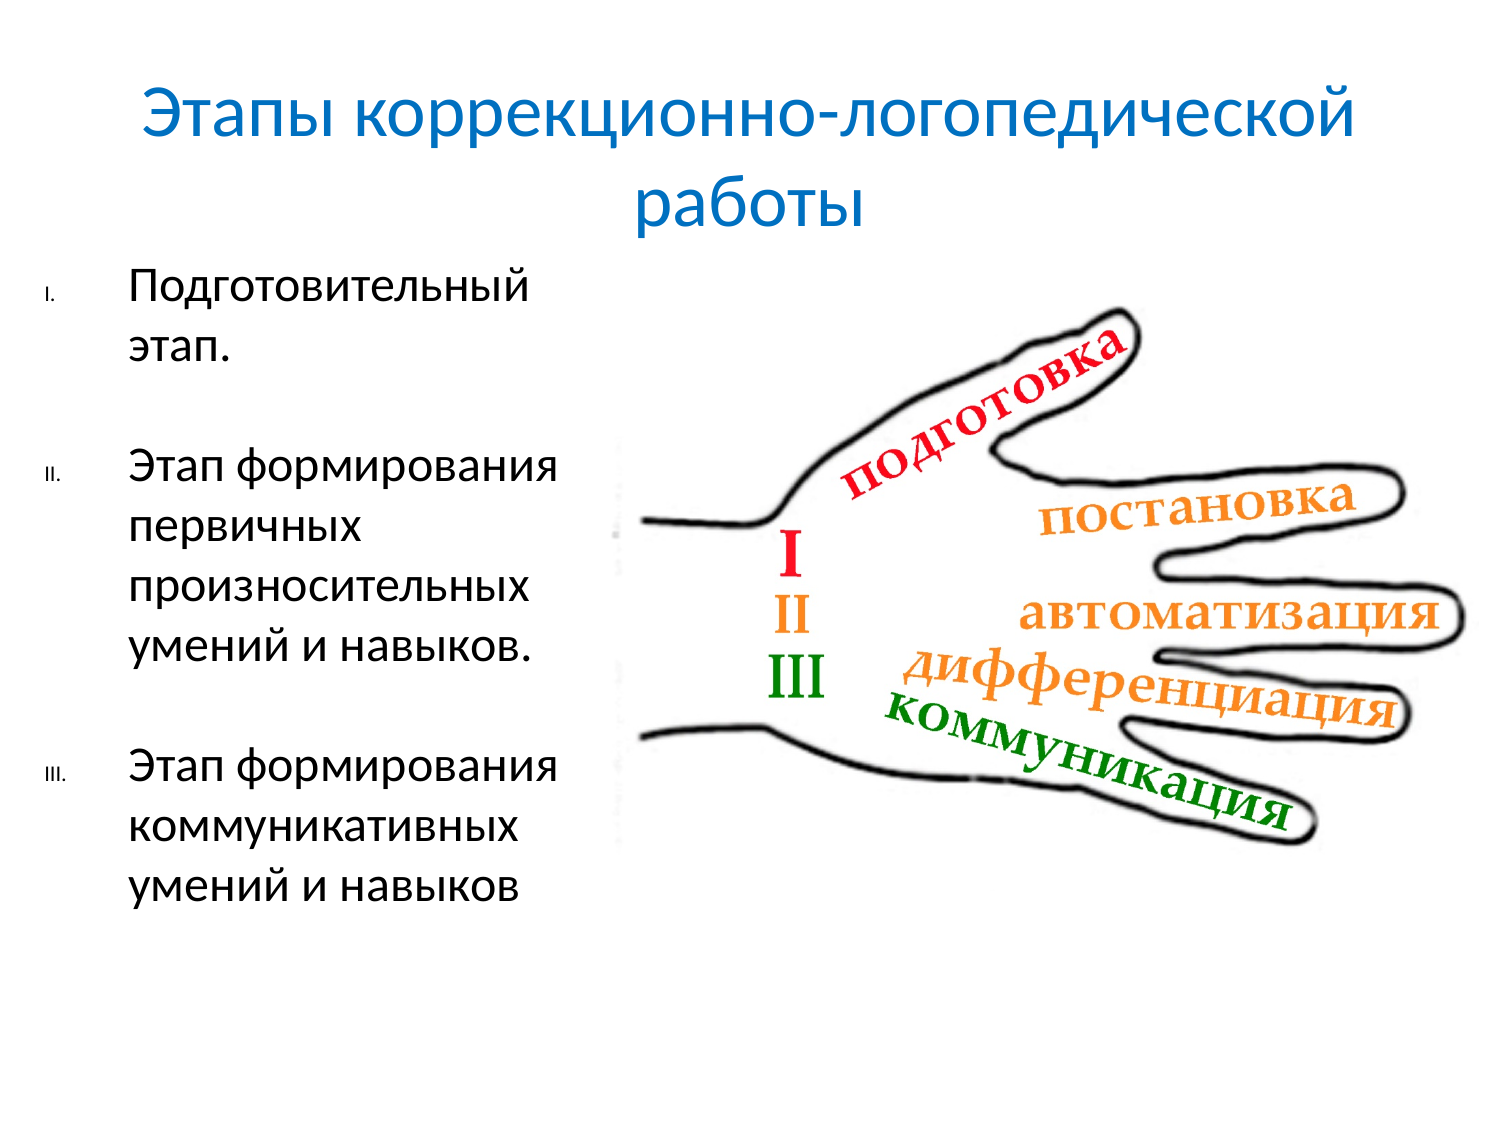

# Этапы коррекционно-логопедической работы
Подготовительный этап.
Этап формирования первичных произносительных умений и навыков.
Этап формирования коммуникативных умений и навыков